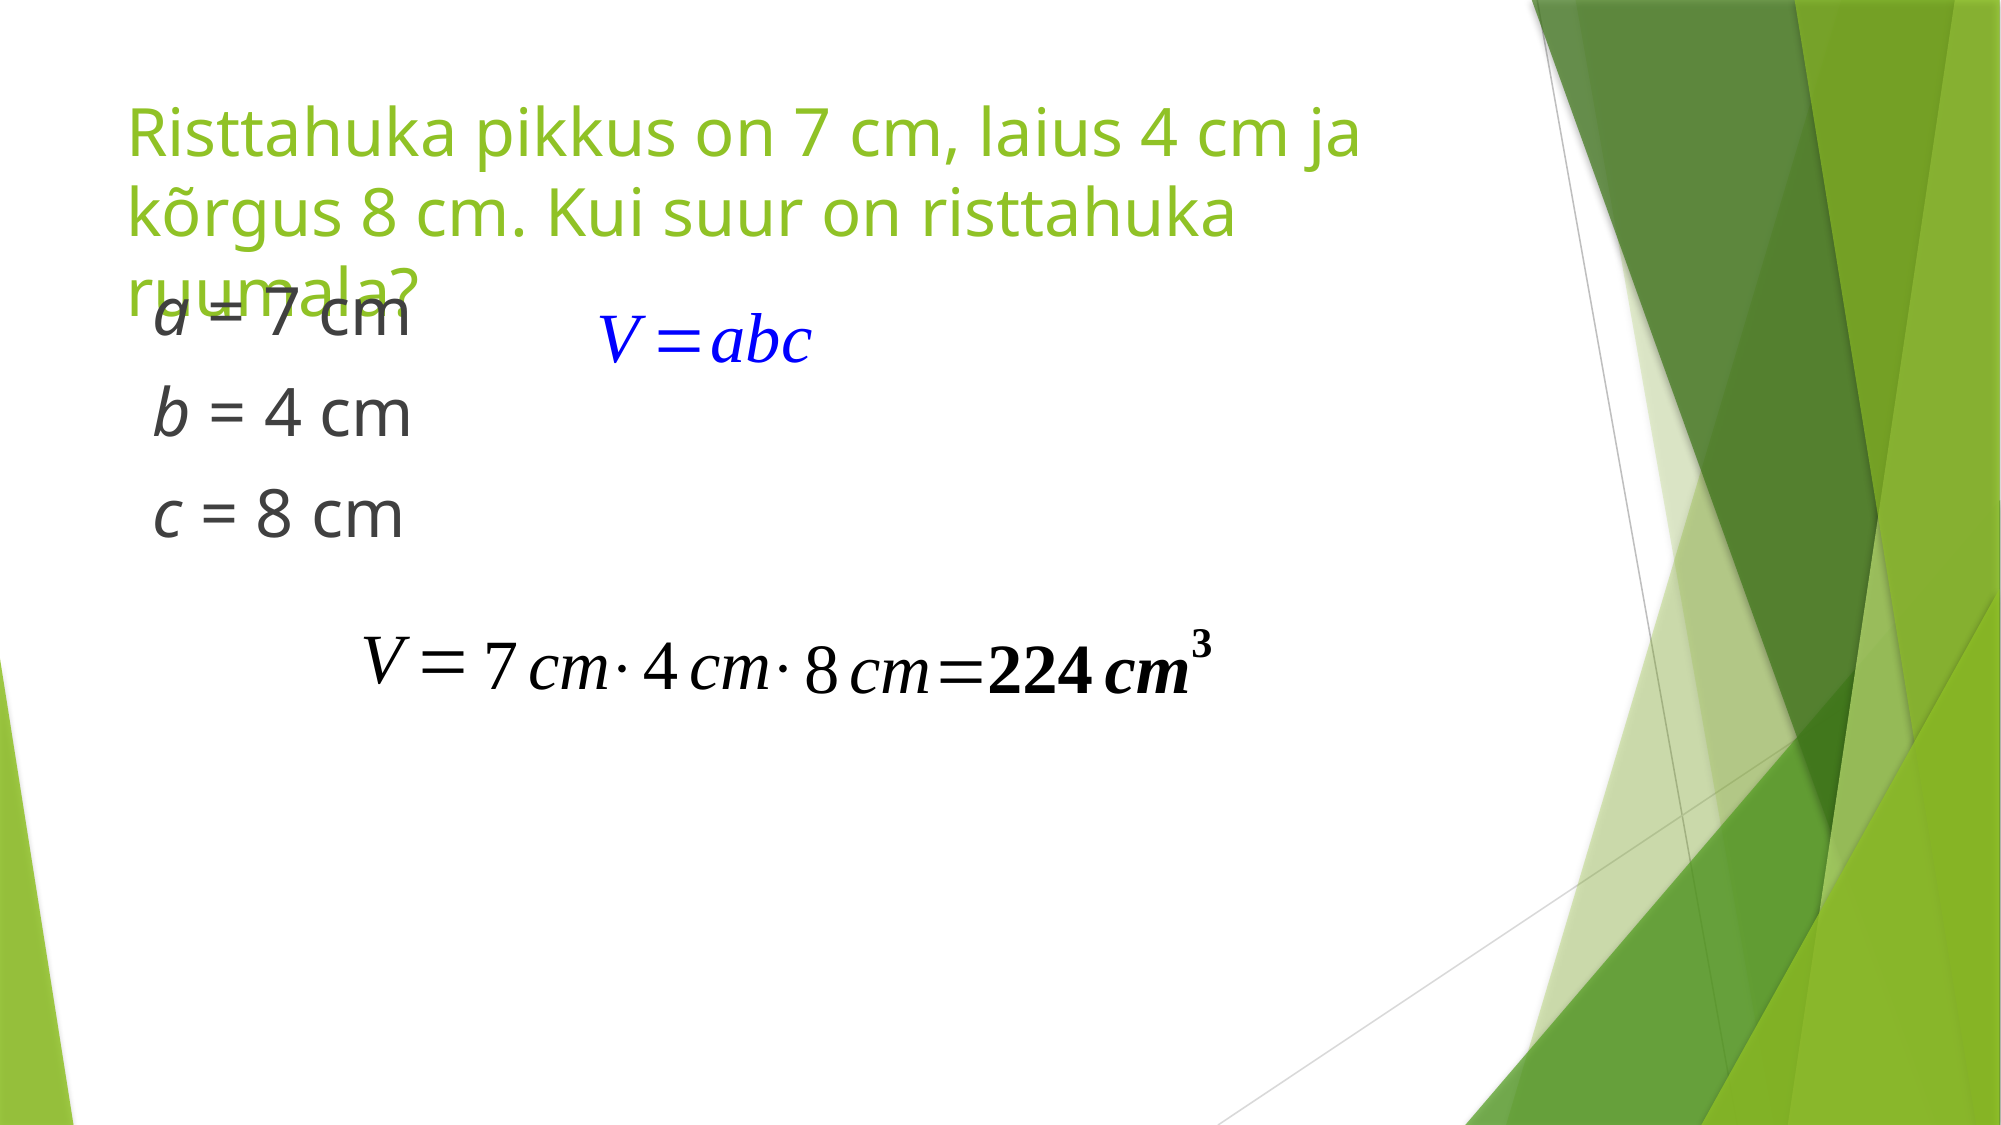

# Risttahuka pikkus on 7 cm, laius 4 cm ja kõrgus 8 cm. Kui suur on risttahuka ruumala?
a = 7 cm
b = 4 cm
c = 8 cm